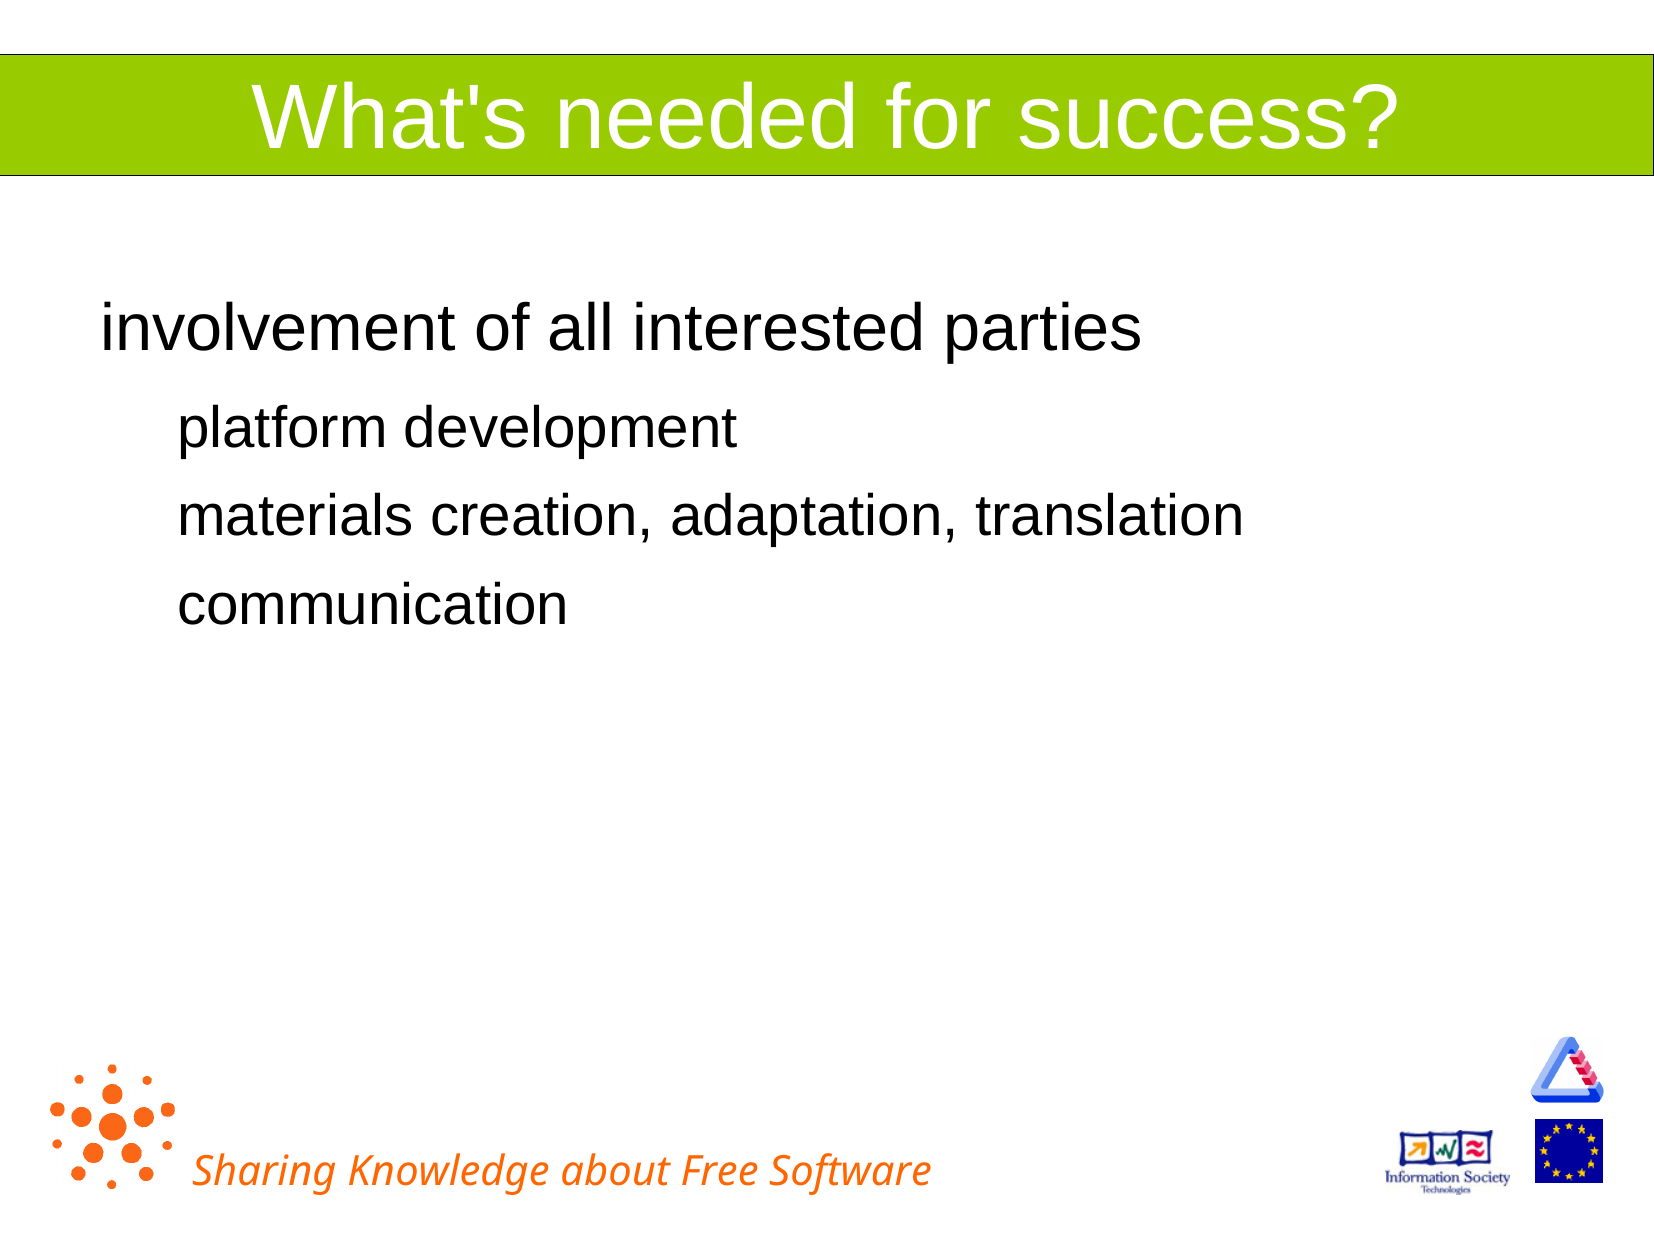

# What's needed for success?
involvement of all interested parties
platform development
materials creation, adaptation, translation
communication